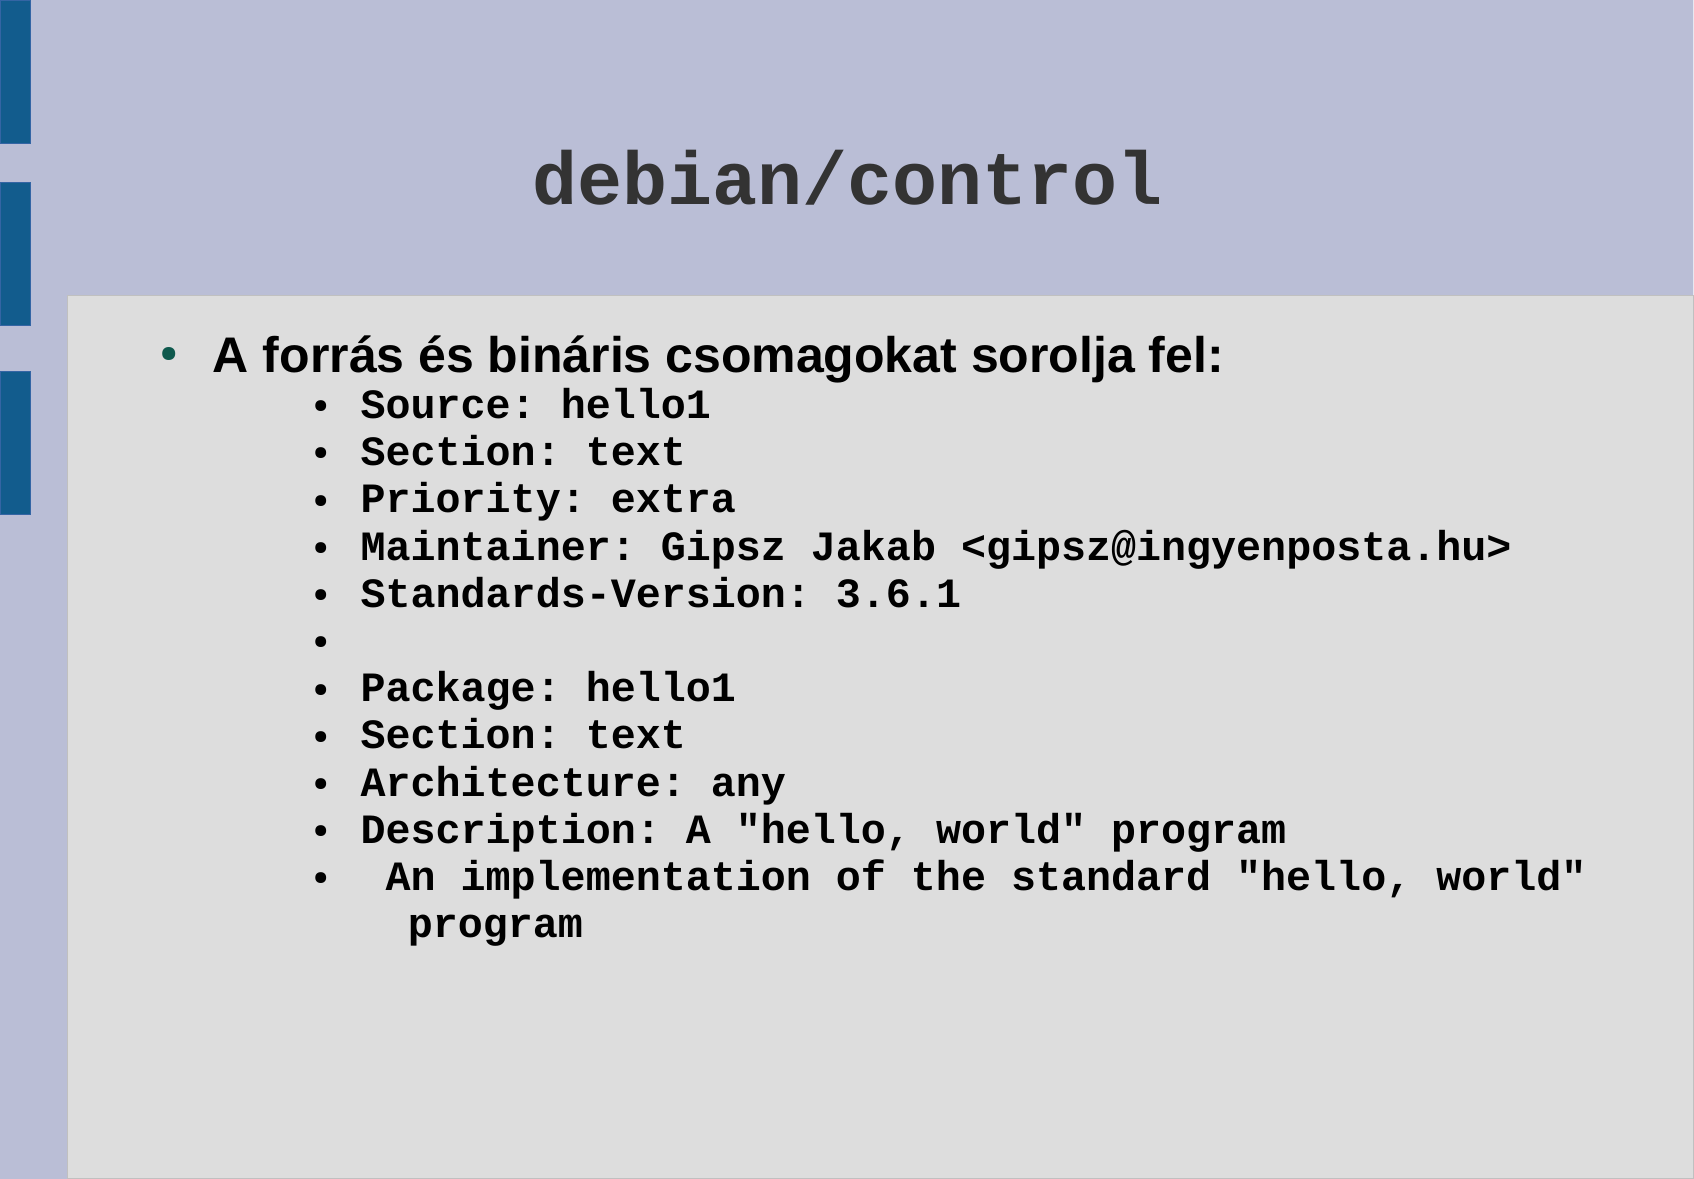

# debian/control
A forrás és bináris csomagokat sorolja fel:
Source: hello1
Section: text
Priority: extra
Maintainer: Gipsz Jakab <gipsz@ingyenposta.hu>
Standards-Version: 3.6.1
Package: hello1
Section: text
Architecture: any
Description: A "hello, world" program
 An implementation of the standard "hello, world" program